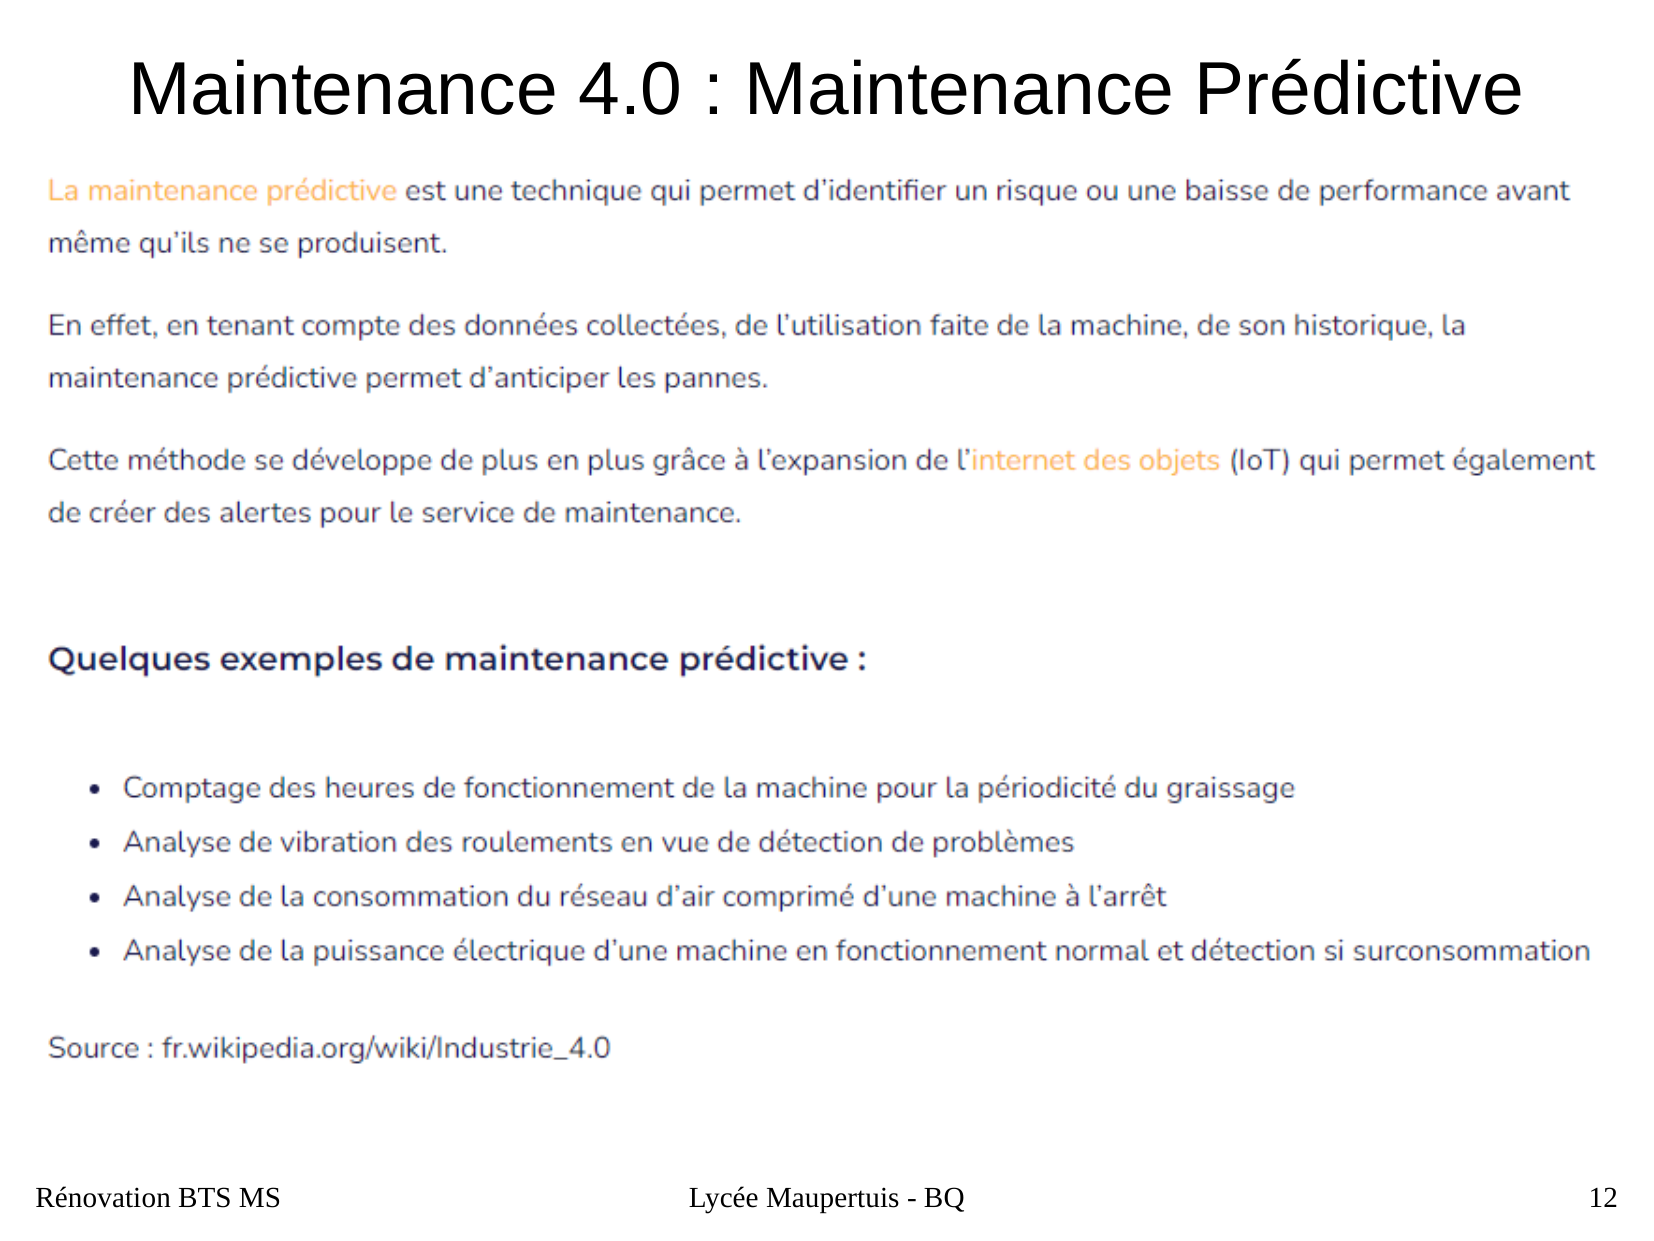

# Maintenance 4.0 : Maintenance Prédictive
Rénovation BTS MS
Lycée Maupertuis - BQ
12